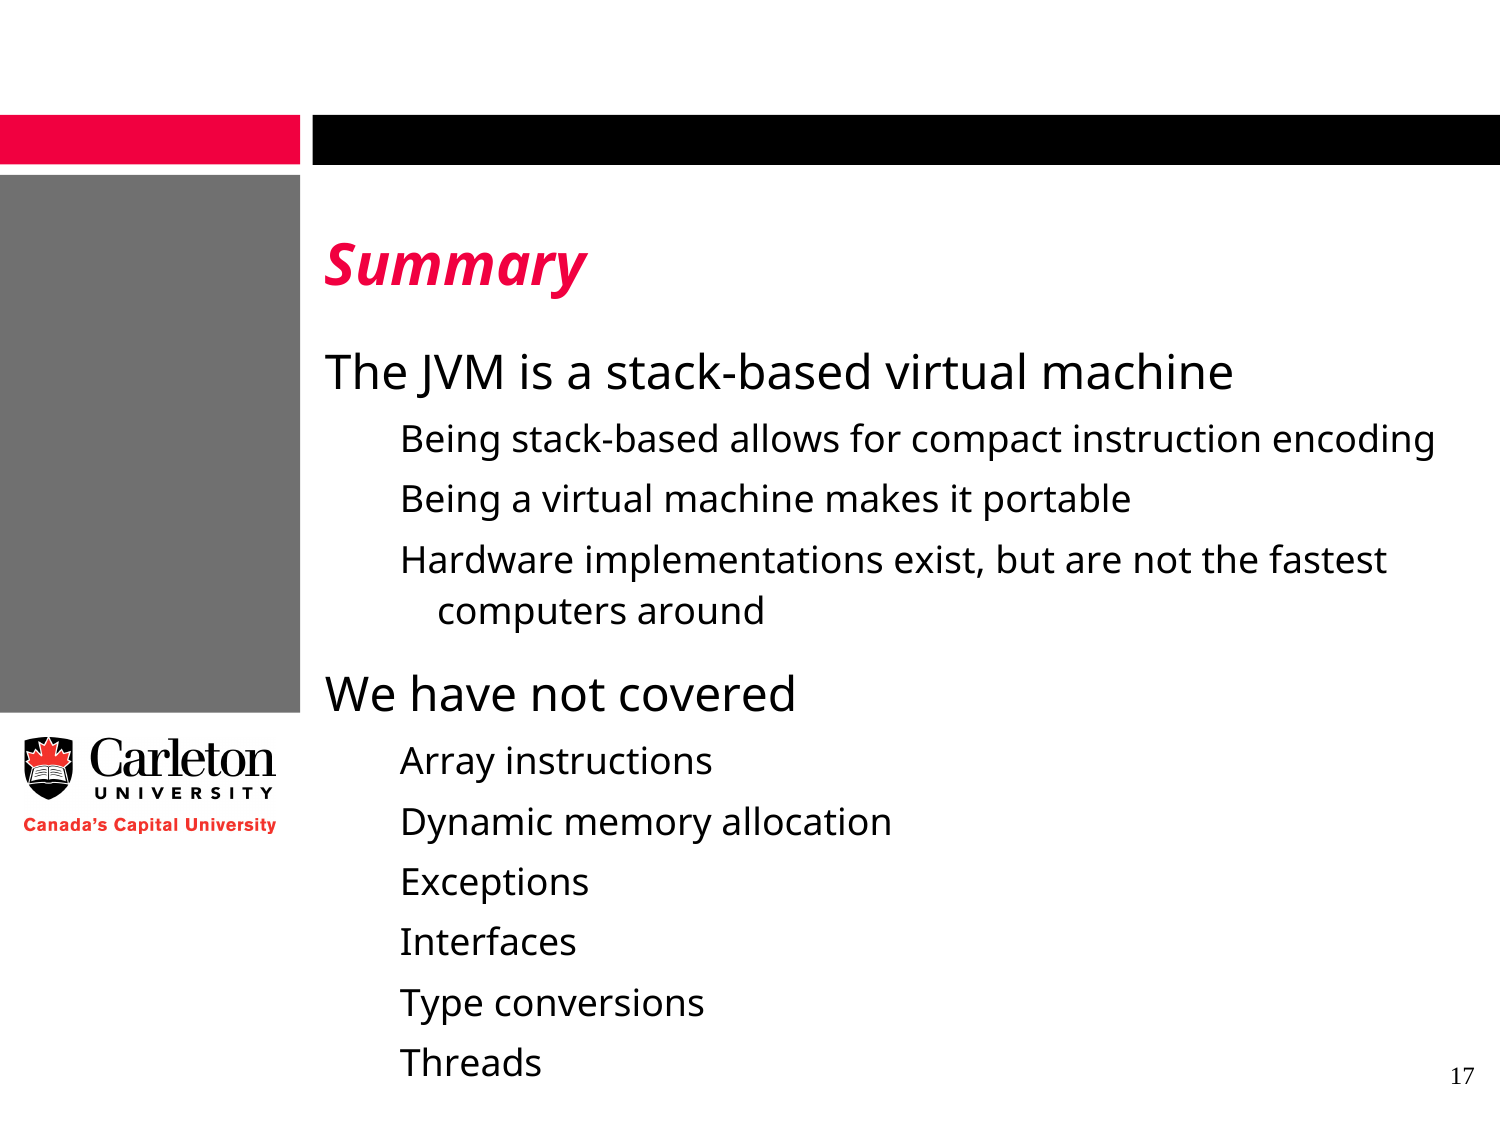

# Summary
The JVM is a stack-based virtual machine
Being stack-based allows for compact instruction encoding
Being a virtual machine makes it portable
Hardware implementations exist, but are not the fastest computers around
We have not covered
Array instructions
Dynamic memory allocation
Exceptions
Interfaces
Type conversions
Threads
17